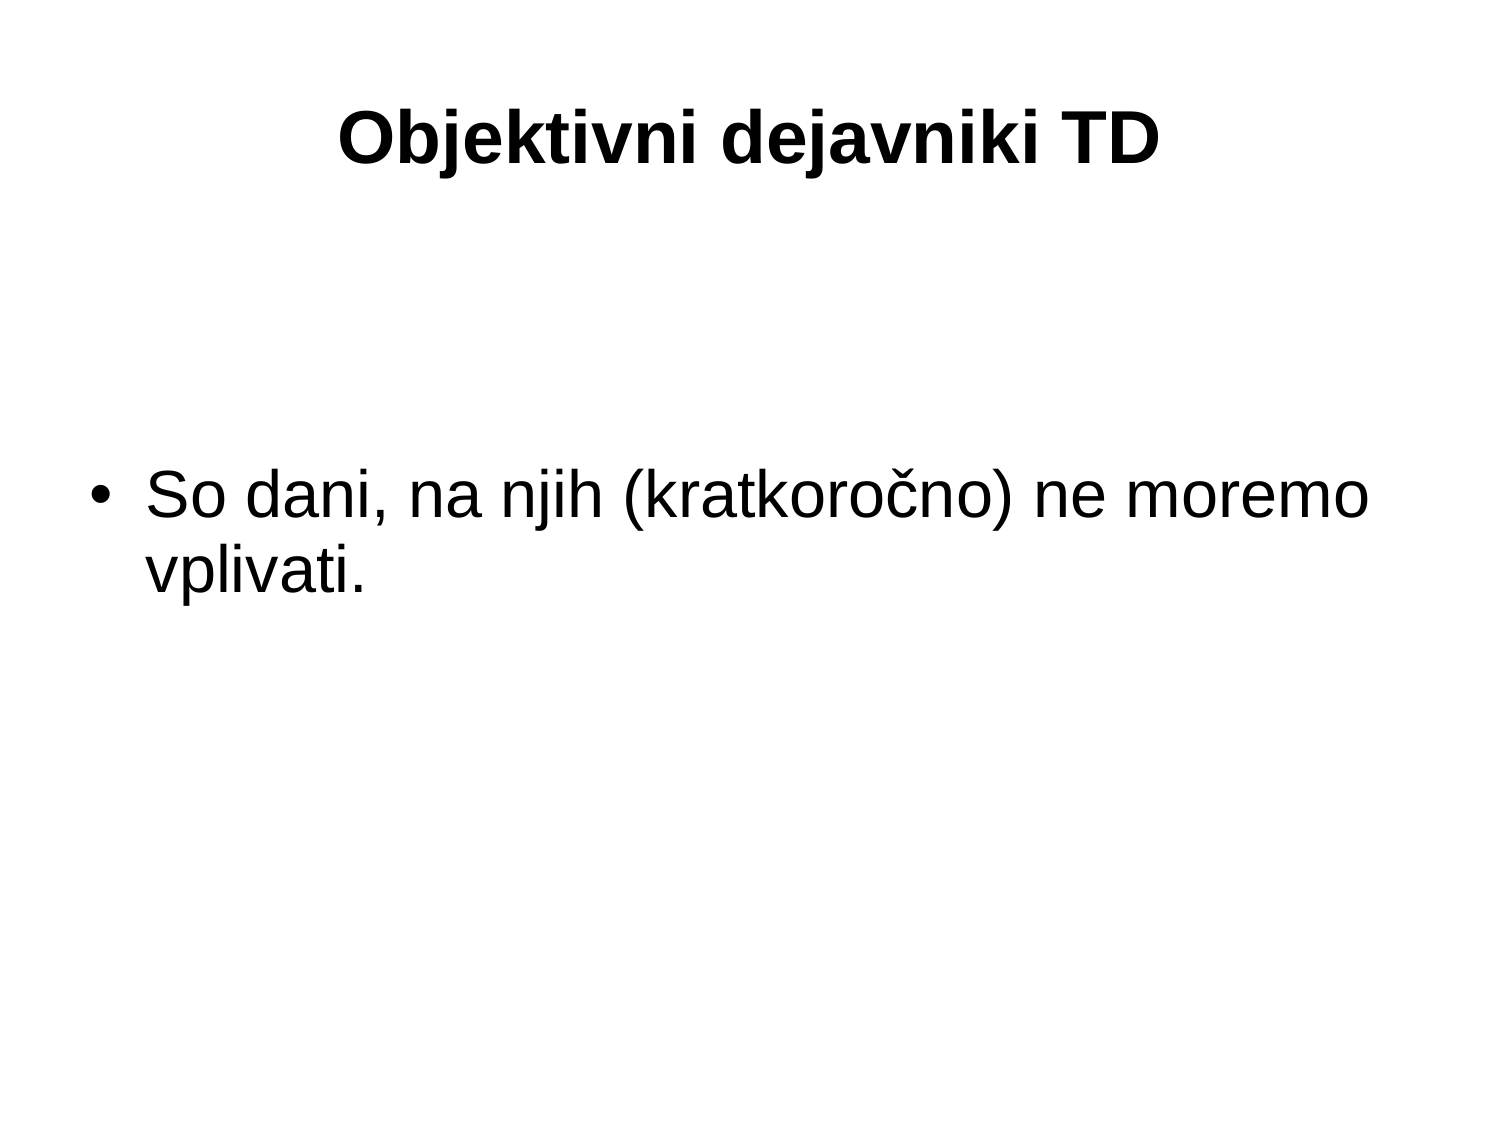

# Objektivni dejavniki TD
So dani, na njih (kratkoročno) ne moremo vplivati.